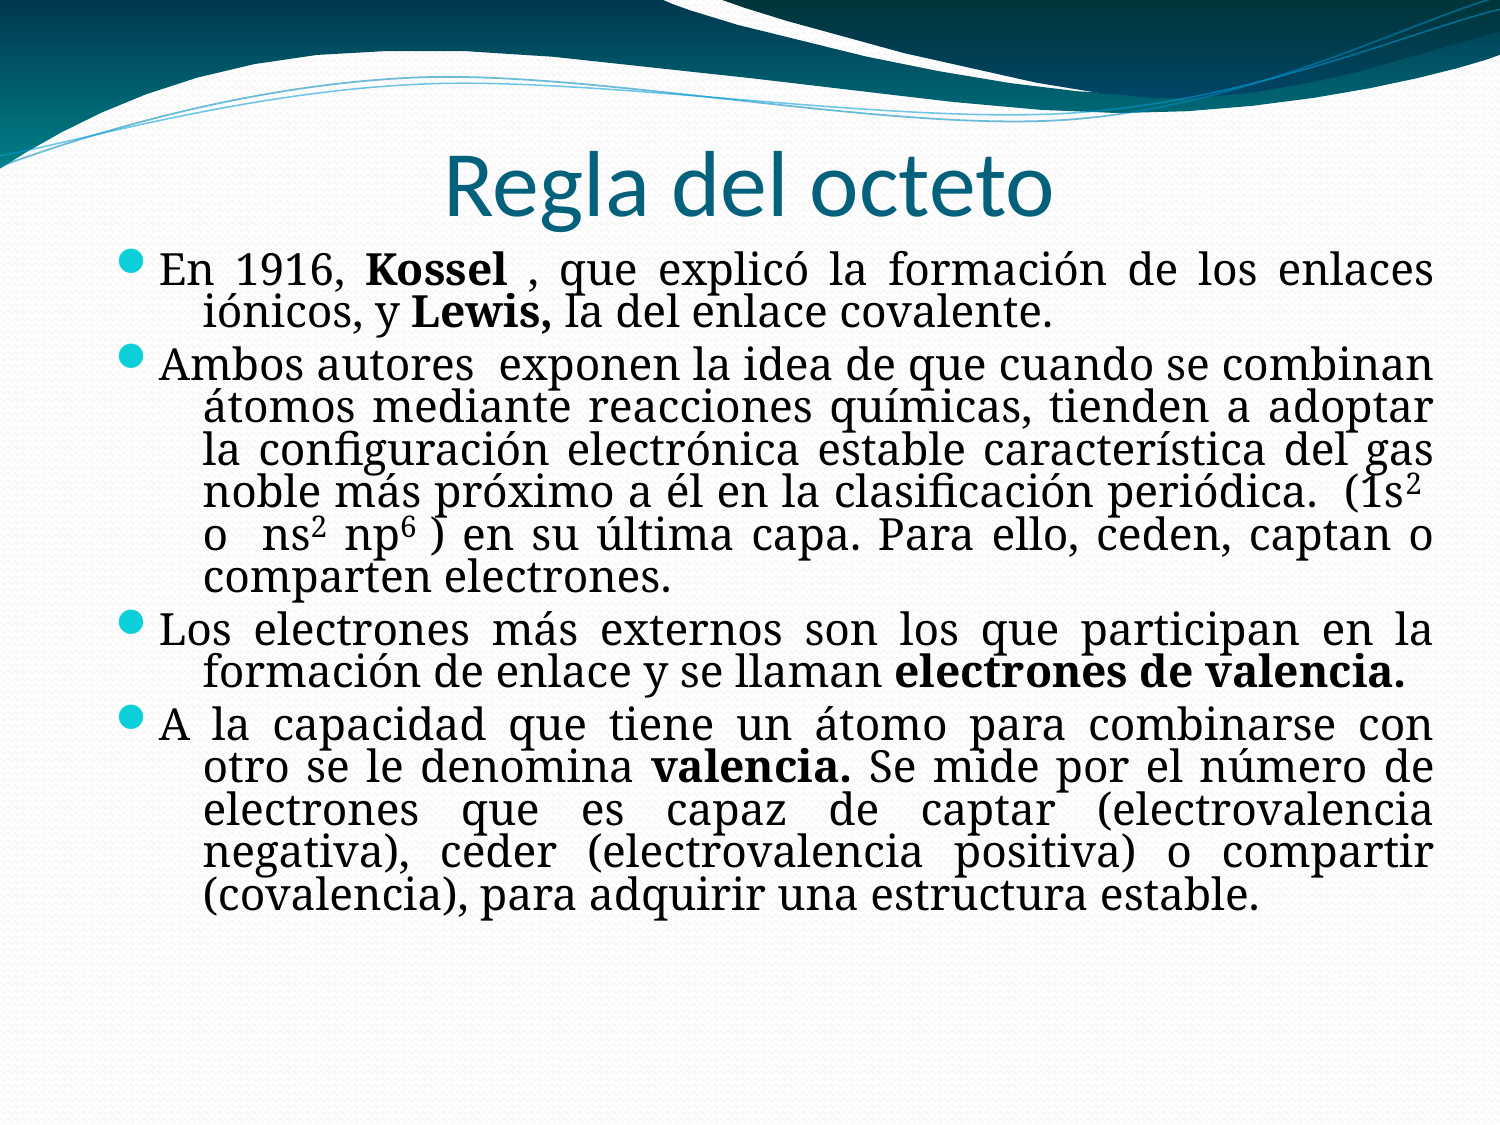

# Regla del octeto
En 1916, Kossel , que explicó la formación de los enlaces iónicos, y Lewis, la del enlace covalente.
Ambos autores exponen la idea de que cuando se combinan átomos mediante reacciones químicas, tienden a adoptar la configuración electrónica estable característica del gas noble más próximo a él en la clasificación periódica. (1s2 o ns2 np6 ) en su última capa. Para ello, ceden, captan o comparten electrones.
Los electrones más externos son los que participan en la formación de enlace y se llaman electrones de valencia.
A la capacidad que tiene un átomo para combinarse con otro se le denomina valencia. Se mide por el número de electrones que es capaz de captar (electrovalencia negativa), ceder (electrovalencia positiva) o compartir (covalencia), para adquirir una estructura estable.